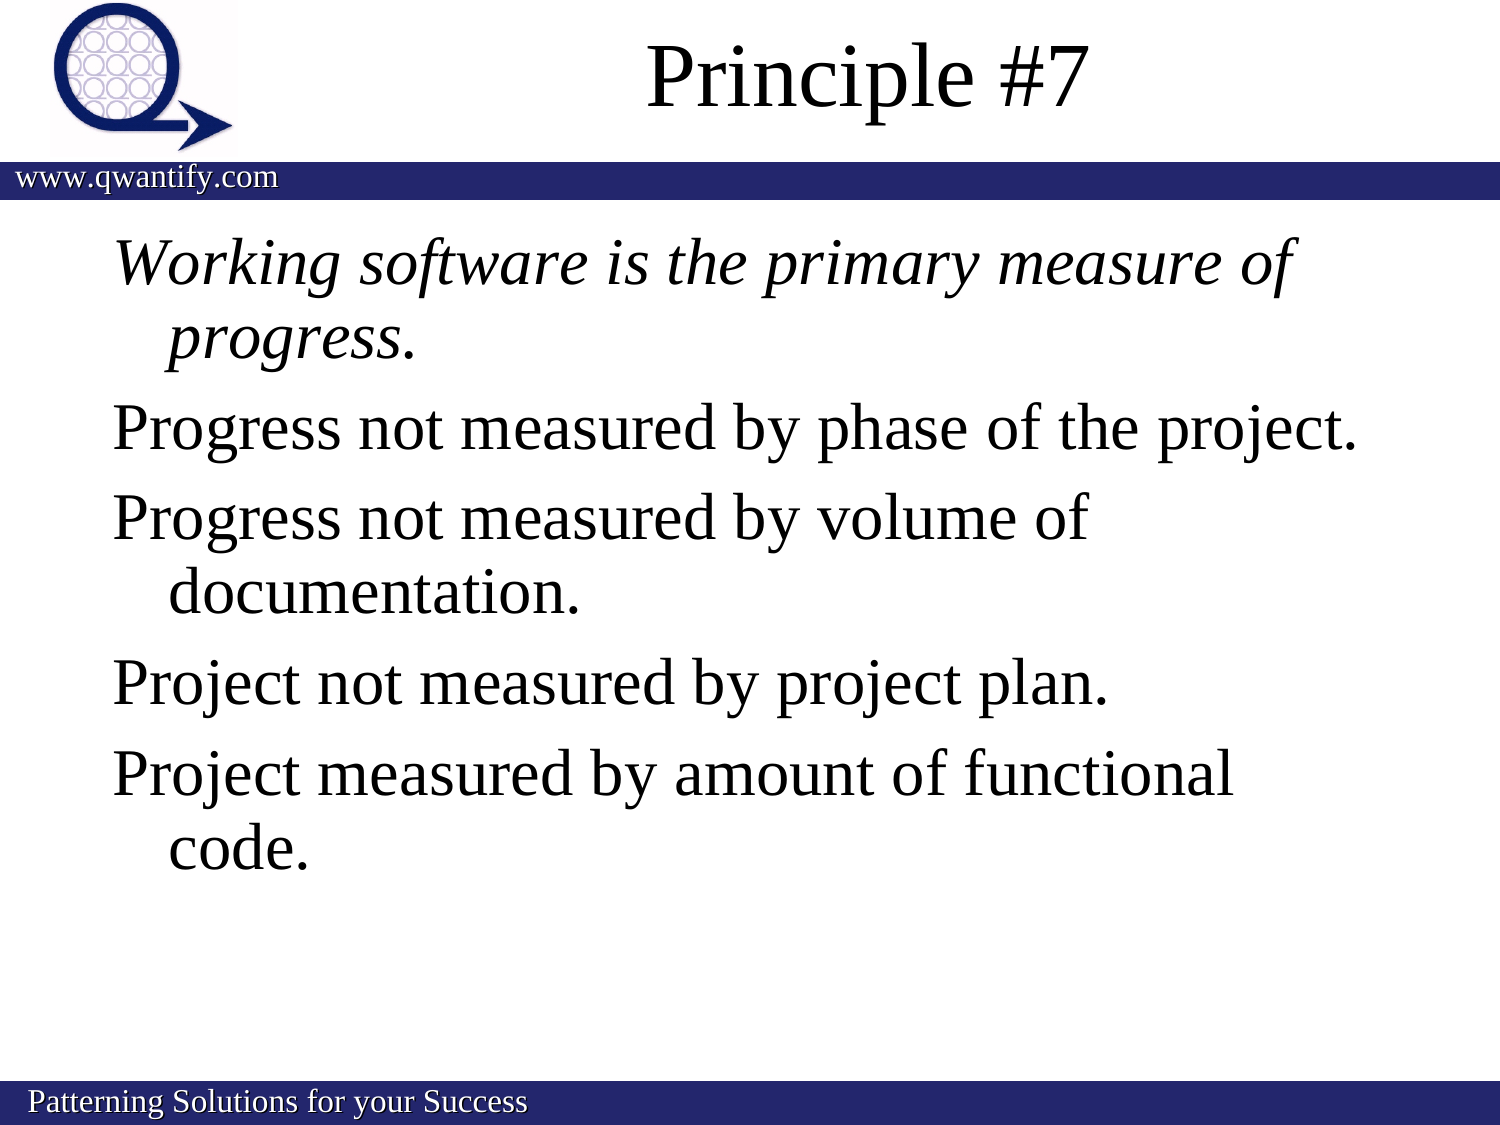

# Principle #7
Working software is the primary measure of progress.
Progress not measured by phase of the project.
Progress not measured by volume of documentation.
Project not measured by project plan.
Project measured by amount of functional code.